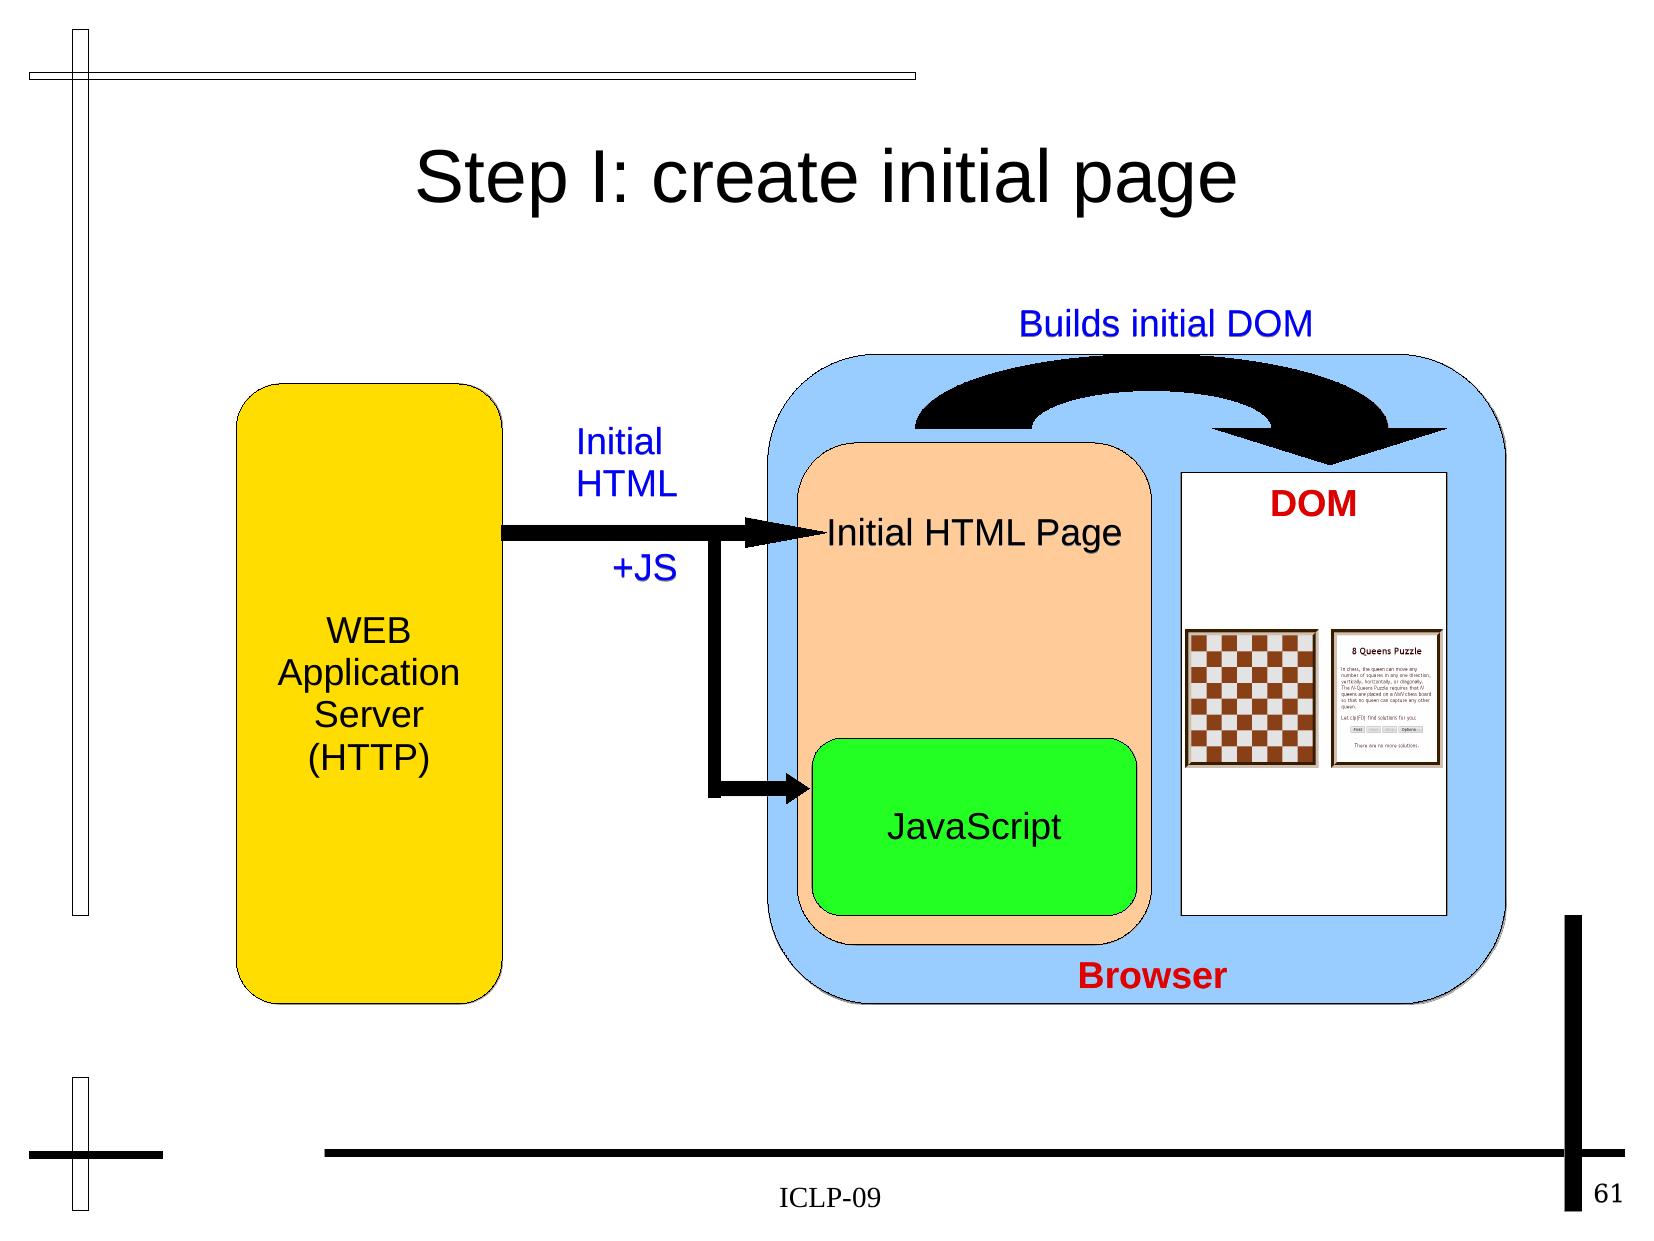

# Step I: create initial page
Builds initial DOM
WEB
Application
Server
(HTTP)
Initial
HTML
+JS
DOM
Initial HTML Page
JavaScript
Browser